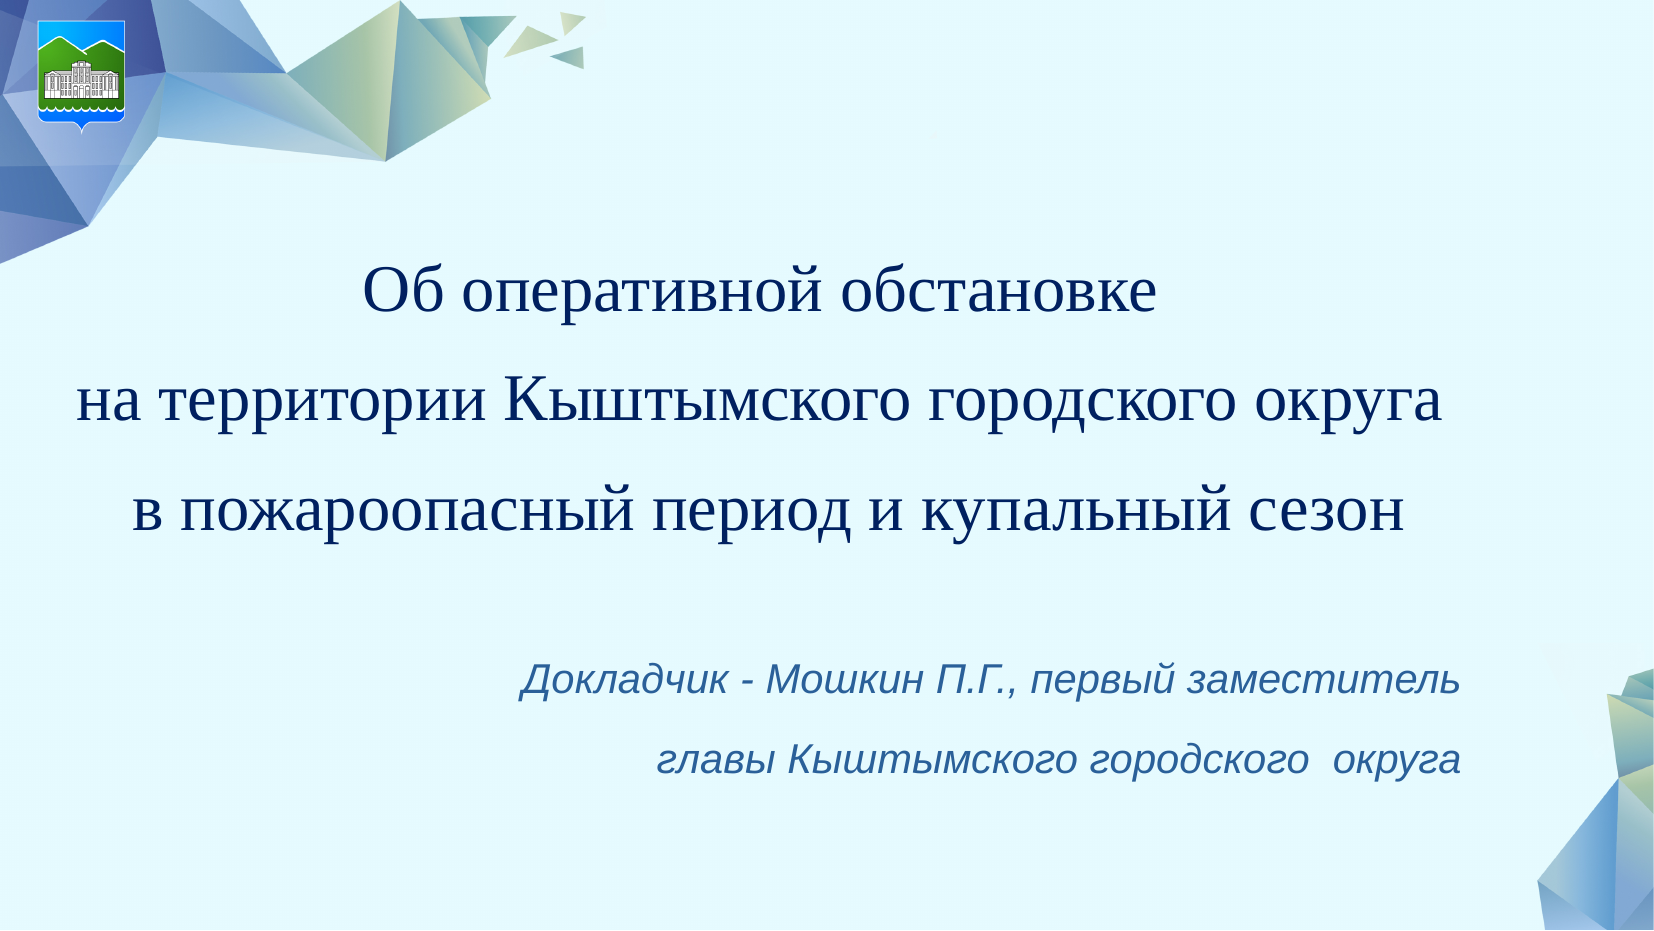

# Об оперативной обстановке
на территории Кыштымского городского округа
в пожароопасный период и купальный сезон
Докладчик - Мошкин П.Г., первый заместитель
главы Кыштымского городского округа